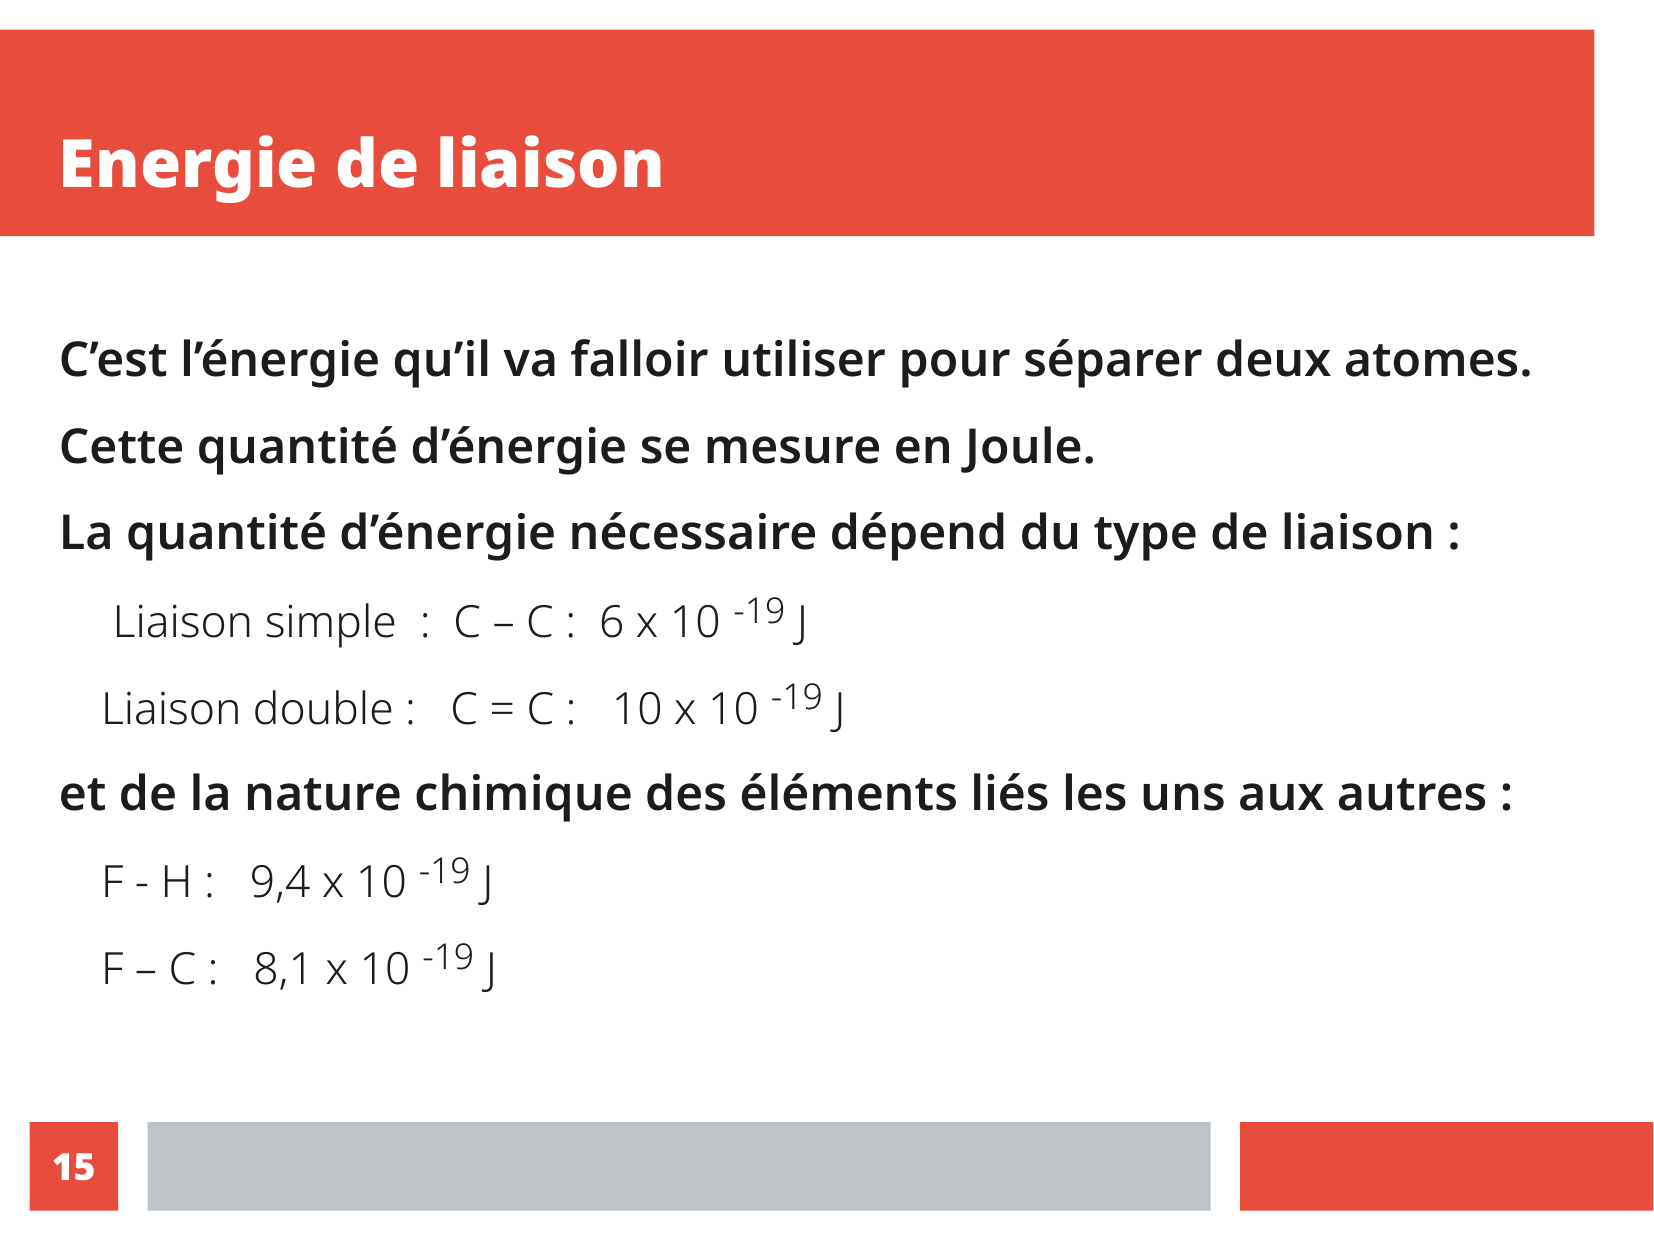

# Energie de liaison
C’est l’énergie qu’il va falloir utiliser pour séparer deux atomes.
Cette quantité d’énergie se mesure en Joule.
La quantité d’énergie nécessaire dépend du type de liaison :
 Liaison simple  : C – C : 6 x 10 -19 J
Liaison double : C = C : 10 x 10 -19 J
et de la nature chimique des éléments liés les uns aux autres :
F - H : 9,4 x 10 -19 J
F – C : 8,1 x 10 -19 J
15